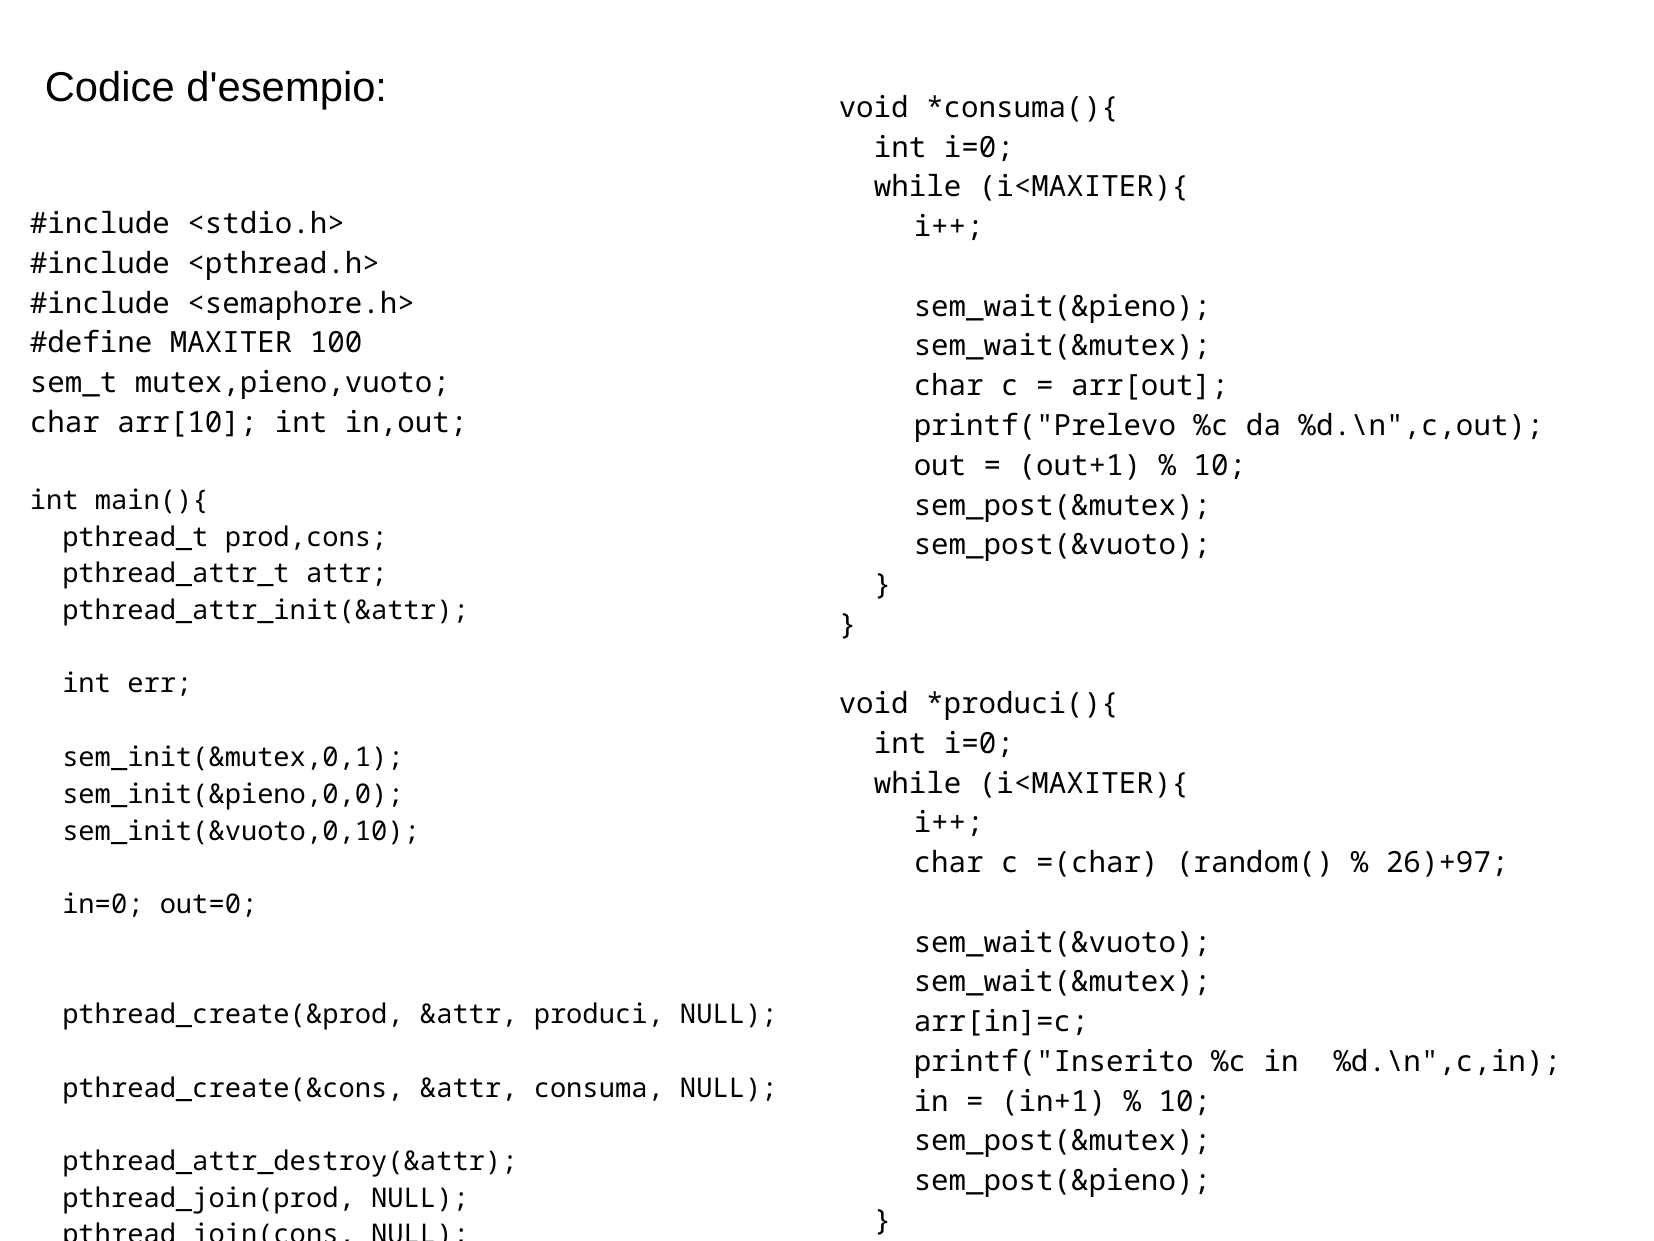

void *consuma(){
 int i=0;
 while (i<MAXITER){
 	i++;
 	sem_wait(&pieno);
 	sem_wait(&mutex);
 	char c = arr[out];
	printf("Prelevo %c da %d.\n",c,out);
 	out = (out+1) % 10;
 	sem_post(&mutex);
 	sem_post(&vuoto);
 }
}
void *produci(){
 int i=0;
 while (i<MAXITER){
 	i++;
 	char c =(char) (random() % 26)+97;
 	sem_wait(&vuoto);
 	sem_wait(&mutex);
 	arr[in]=c;
	printf("Inserito %c in %d.\n",c,in);
 	in = (in+1) % 10;
 	sem_post(&mutex);
 	sem_post(&pieno);
 }
}
Codice d'esempio:
#include <stdio.h>
#include <pthread.h>
#include <semaphore.h>
#define MAXITER 100
sem_t mutex,pieno,vuoto;
char arr[10]; int in,out;
int main(){
 pthread_t prod,cons;
 pthread_attr_t attr;
 pthread_attr_init(&attr);
 int err;
 sem_init(&mutex,0,1);
 sem_init(&pieno,0,0);
 sem_init(&vuoto,0,10);
 in=0; out=0;
 pthread_create(&prod, &attr, produci, NULL);
 pthread_create(&cons, &attr, consuma, NULL);
 pthread_attr_destroy(&attr);
 pthread_join(prod, NULL);
 pthread_join(cons, NULL);
 printf("Joined!\n");
 return 0;
}